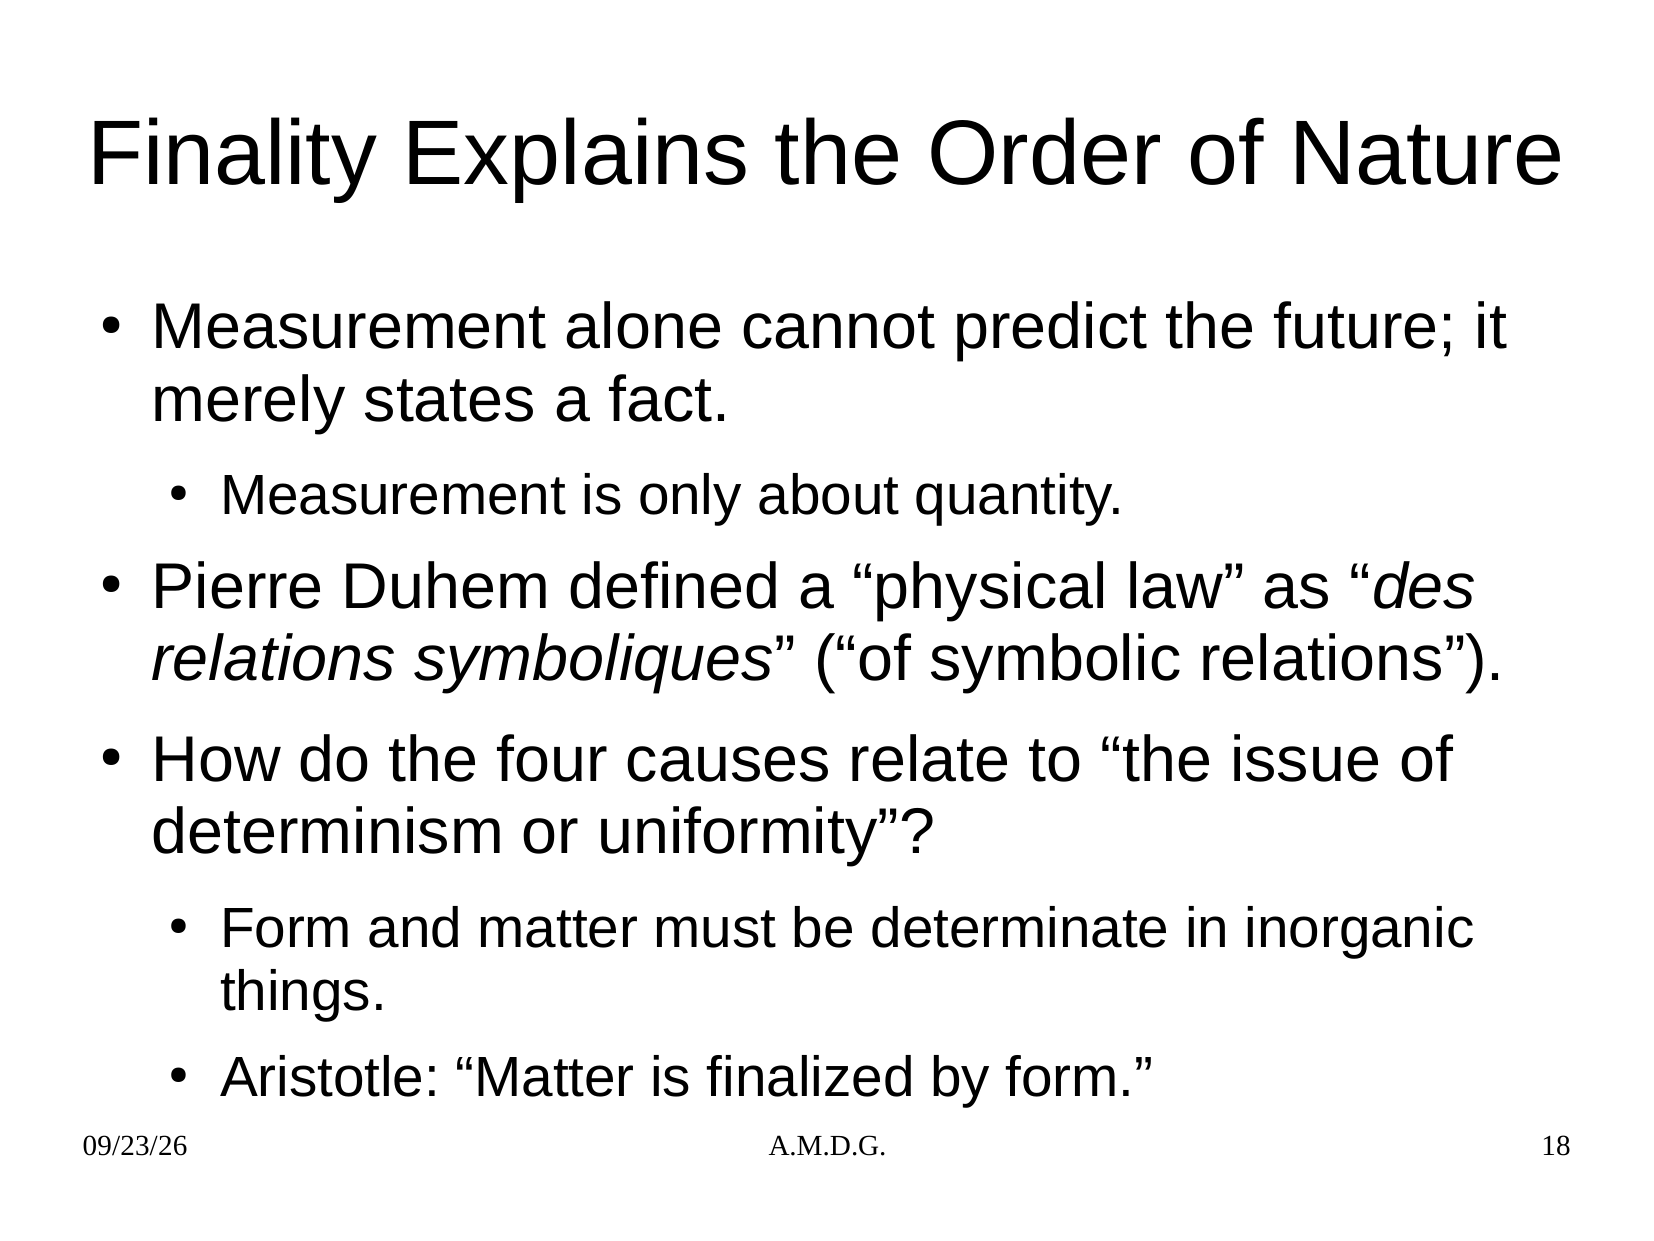

Finality Explains the Order of Nature
# Measurement alone cannot predict the future; it merely states a fact.
Measurement is only about quantity.
Pierre Duhem defined a “physical law” as “des relations symboliques” (“of symbolic relations”).
How do the four causes relate to “the issue of determinism or uniformity”?
Form and matter must be determinate in inorganic things.
Aristotle: “Matter is finalized by form.”
A.M.D.G.
18